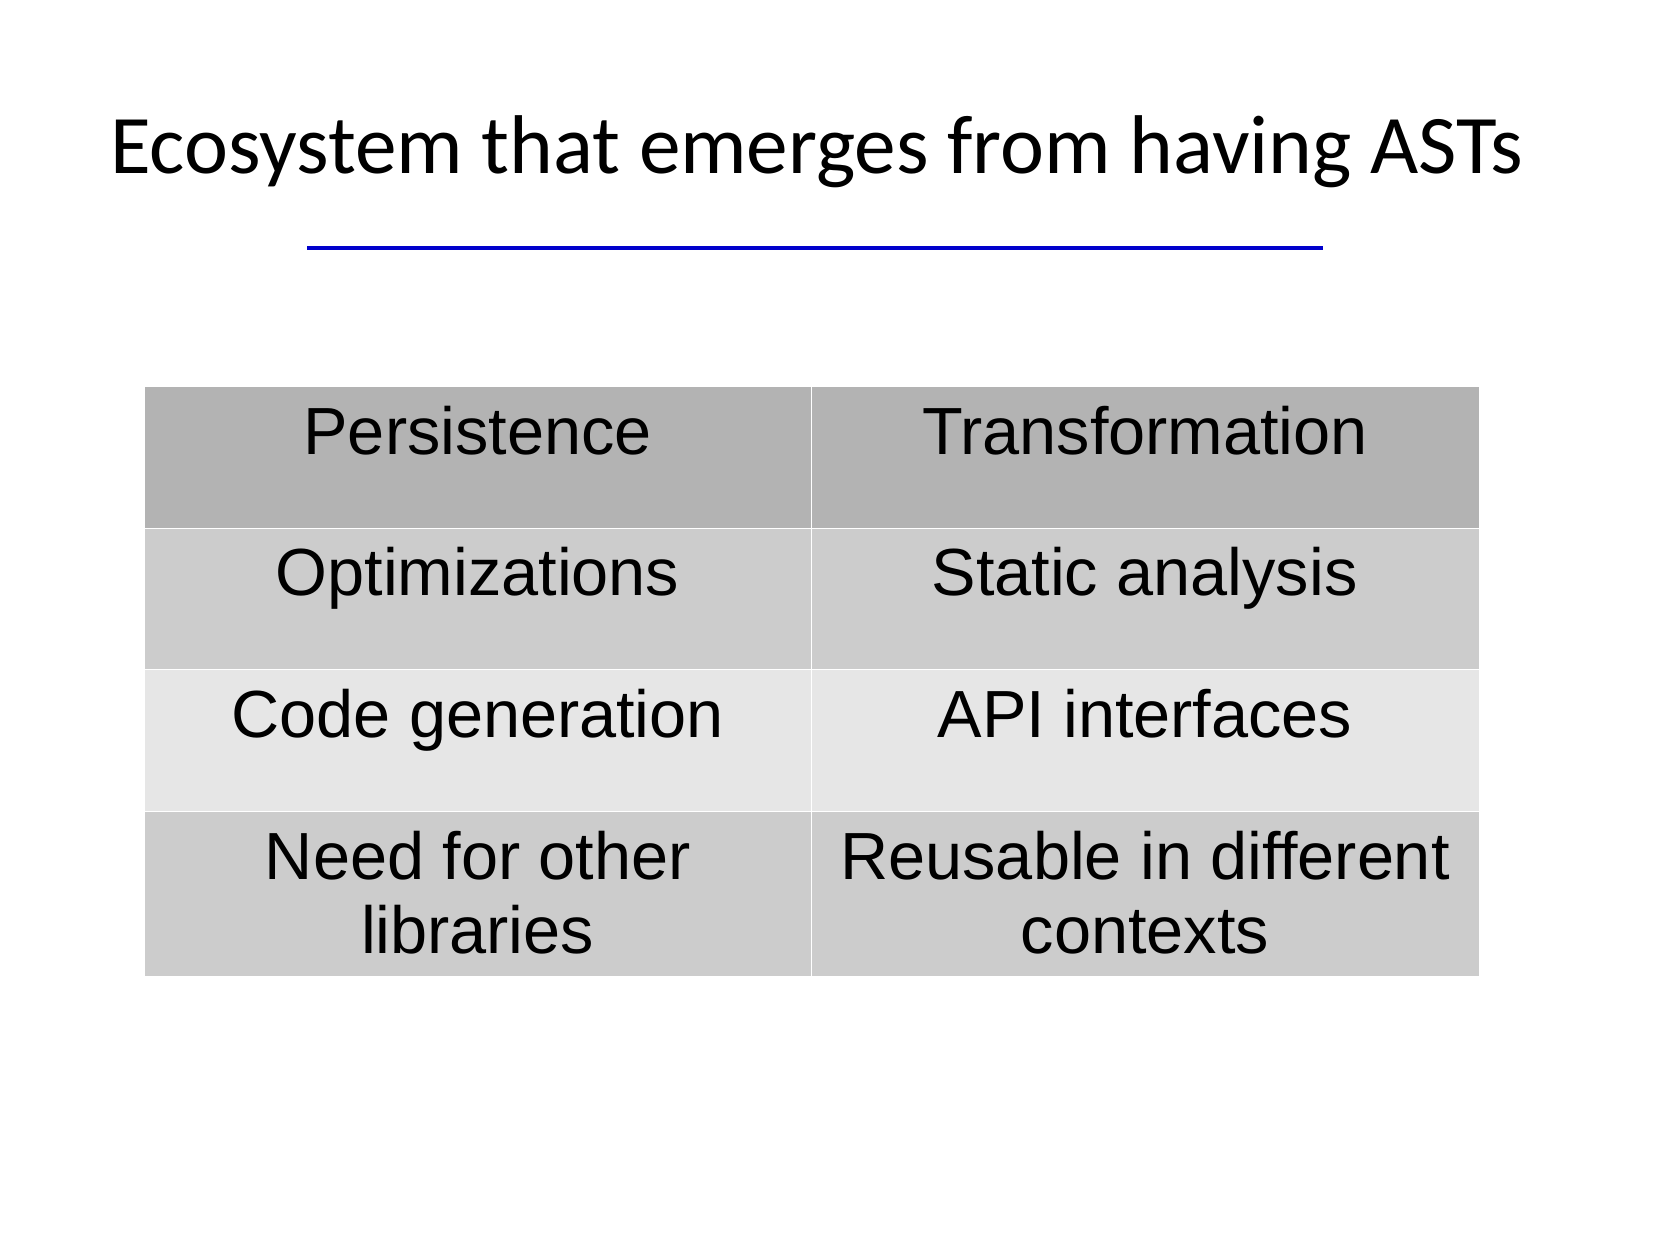

# Ecosystem that emerges from having ASTs
| Persistence | Transformation |
| --- | --- |
| Optimizations | Static analysis |
| Code generation | API interfaces |
| Need for other libraries | Reusable in different contexts |